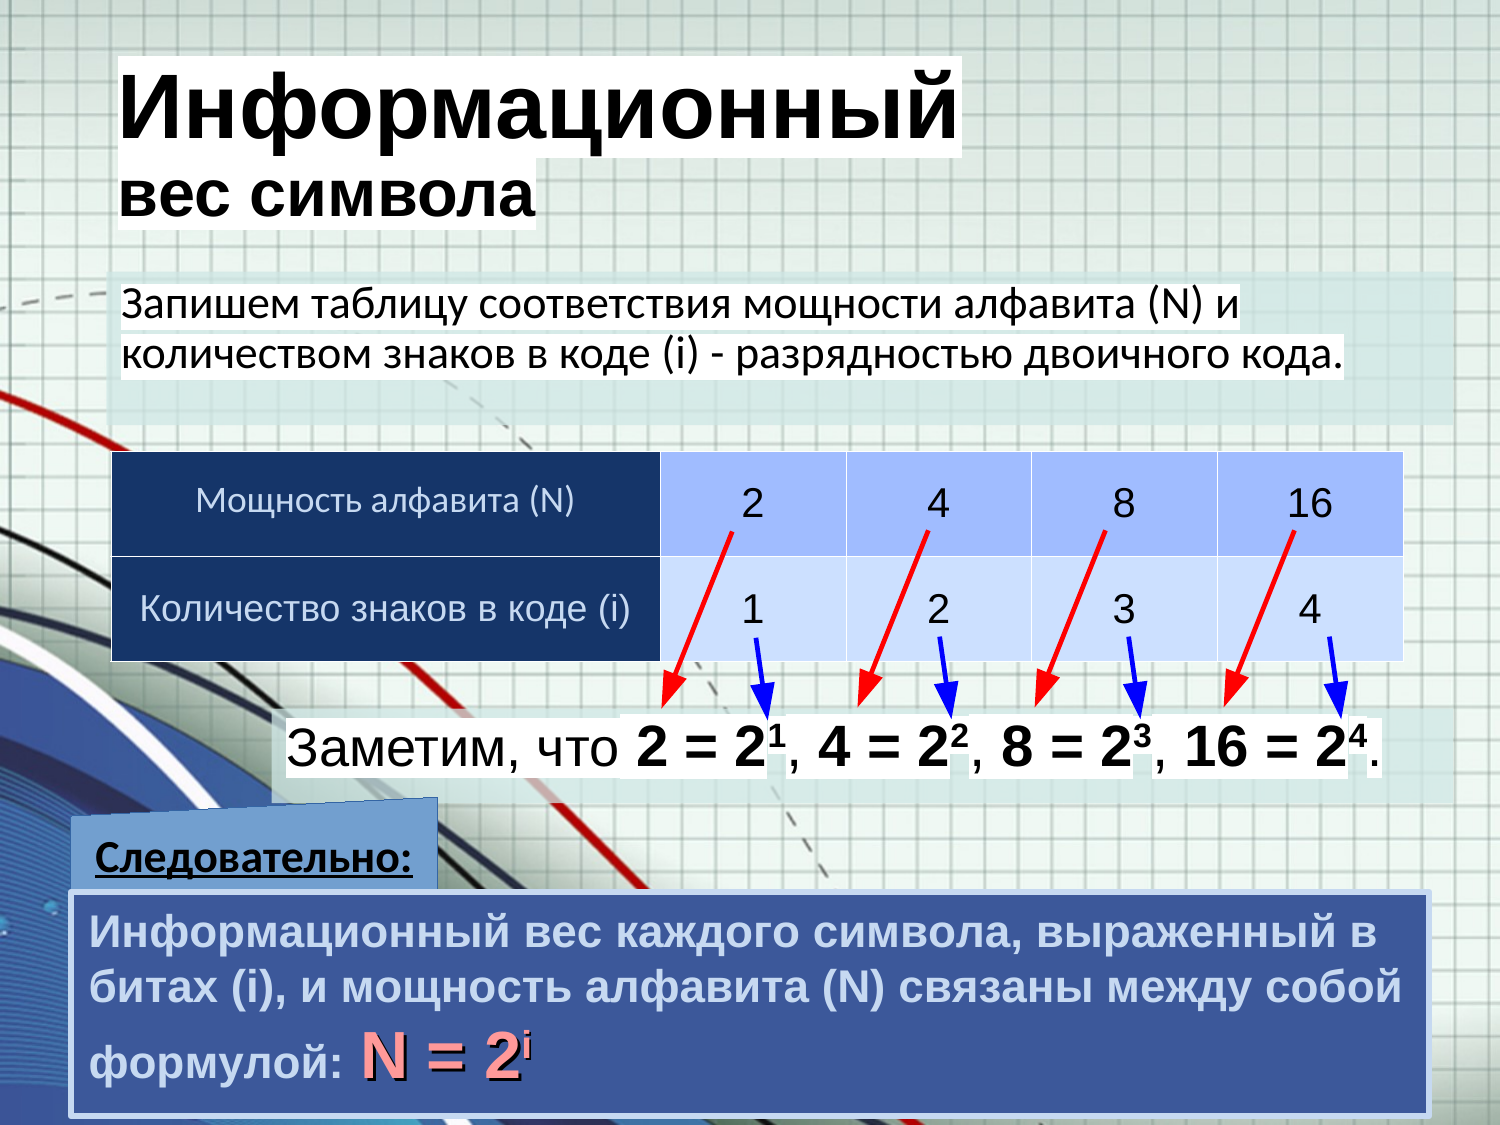

# Информационный вес символа
Запишем таблицу соответствия мощности алфавита (N) и количеством знаков в коде (i) - разрядностью двоичного кода.
| Мощность алфавита (N) | 2 | 4 | 8 | 16 |
| --- | --- | --- | --- | --- |
| Количество знаков в коде (i) | 1 | 2 | 3 | 4 |
Заметим, что 2 = 21, 4 = 22, 8 = 23, 16 = 24.
Следовательно:
Информационный вес каждого символа, выраженный в битах (i), и мощность алфавита (N) связаны между собой формулой: N = 2i